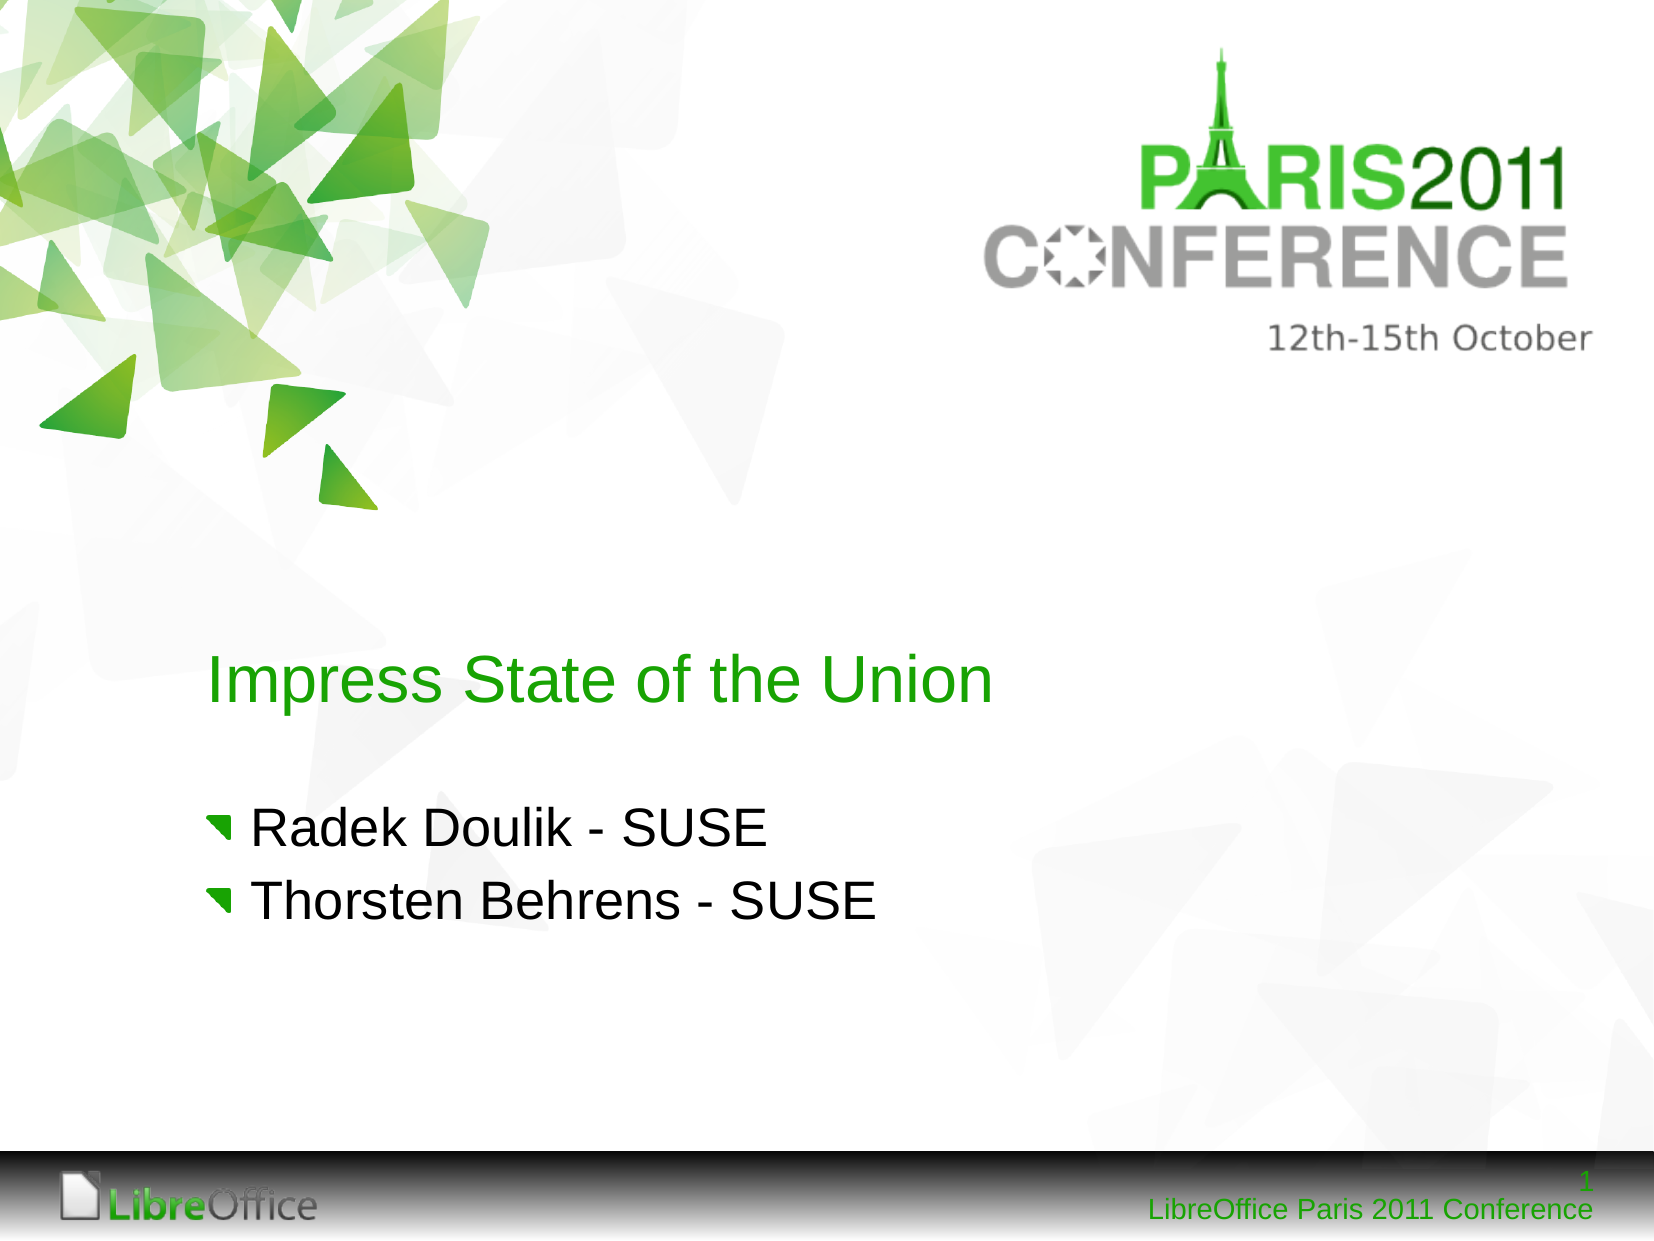

# Impress State of the Union
Radek Doulik - SUSE
Thorsten Behrens - SUSE
1
LibreOffice Paris 2011 Conference